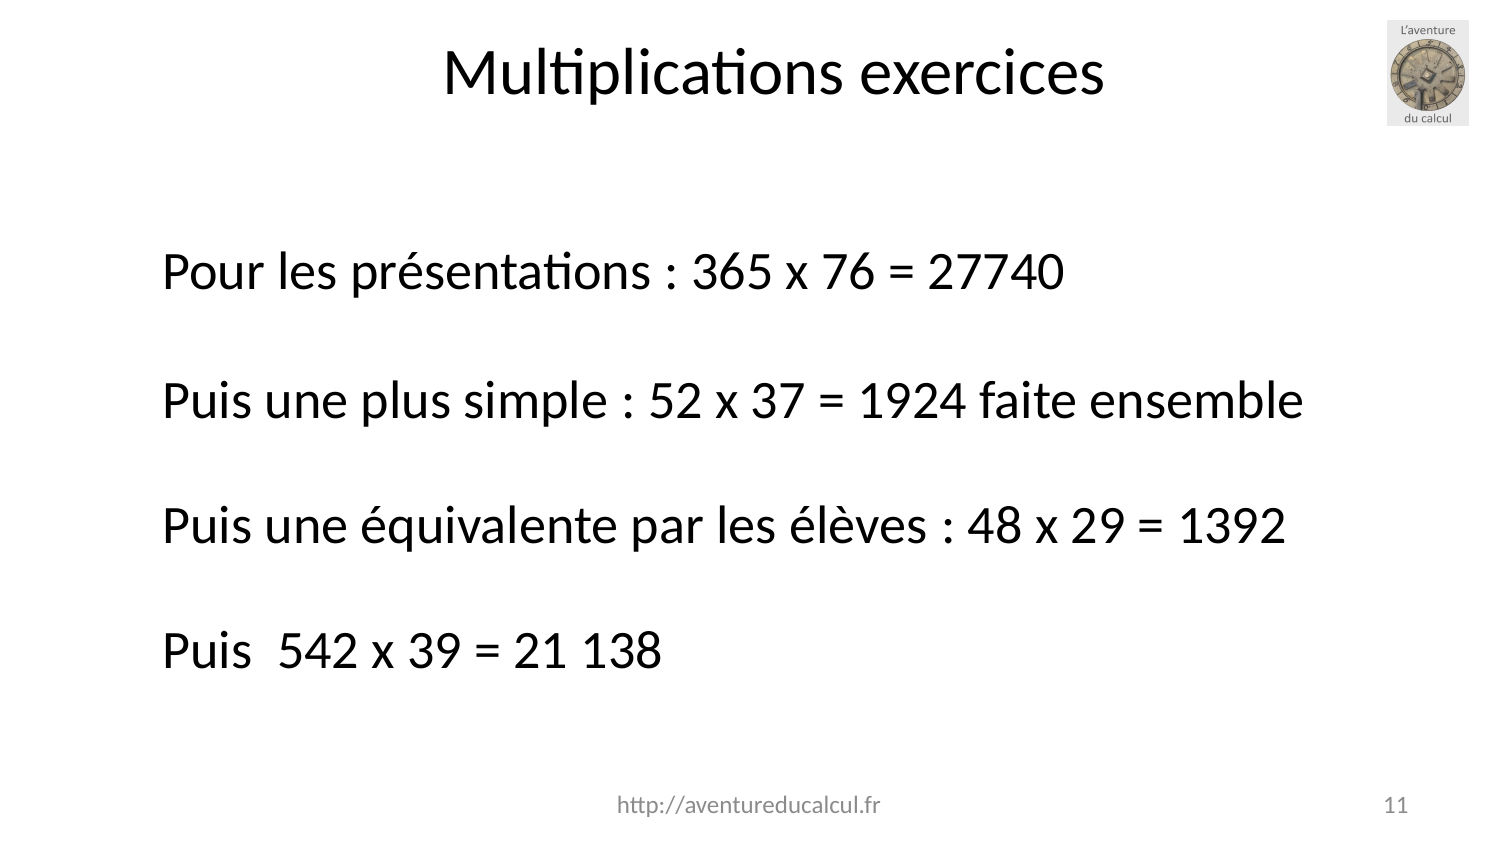

Multiplications exercices
Pour les présentations : 365 x 76 = 27740
Puis une plus simple : 52 x 37 = 1924 faite ensemble
Puis une équivalente par les élèves : 48 x 29 = 1392
Puis 542 x 39 = 21 138
http://aventureducalcul.fr